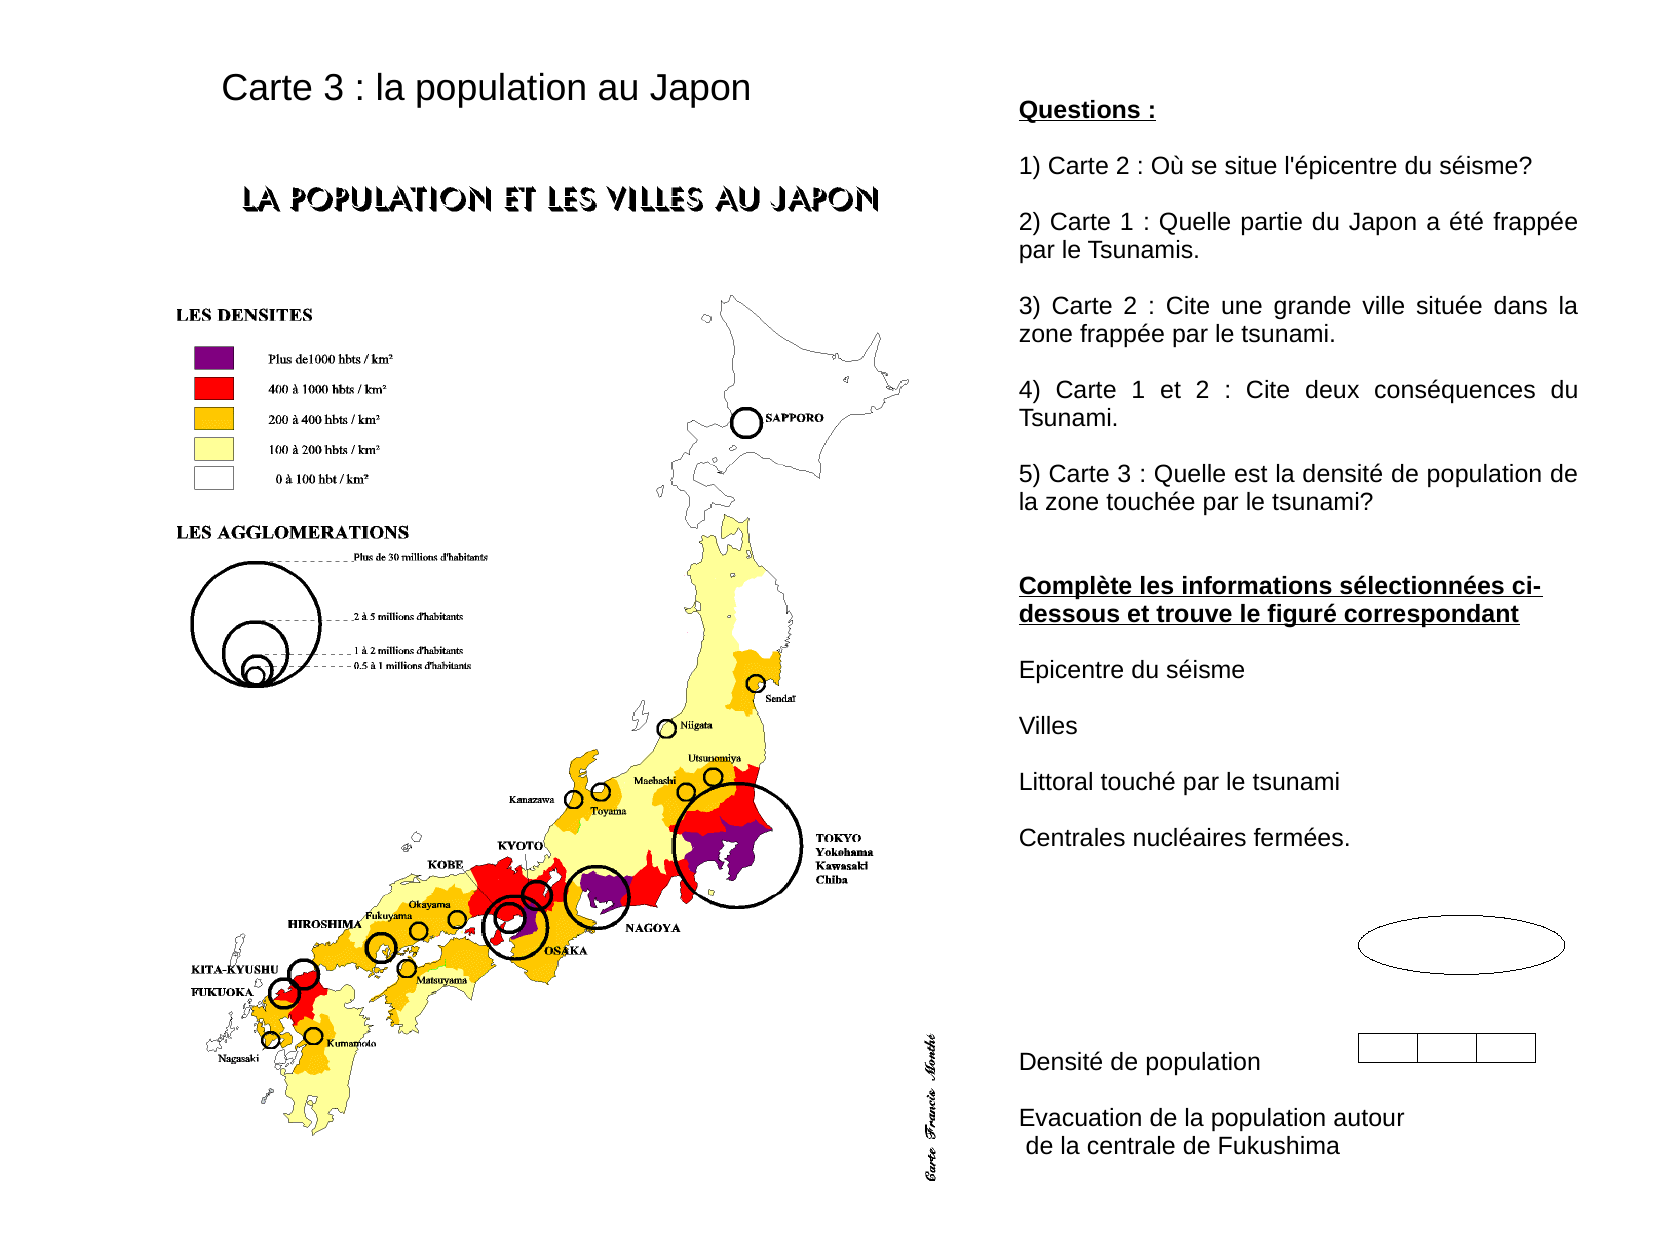

Carte 3 : la population au Japon
Questions :
1) Carte 2 : Où se situe l'épicentre du séisme?
2) Carte 1 : Quelle partie du Japon a été frappée par le Tsunamis.
3) Carte 2 : Cite une grande ville située dans la zone frappée par le tsunami.
4) Carte 1 et 2 : Cite deux conséquences du Tsunami.
5) Carte 3 : Quelle est la densité de population de la zone touchée par le tsunami?
Complète les informations sélectionnées ci-dessous et trouve le figuré correspondant
Epicentre du séisme
Villes
Littoral touché par le tsunami
Centrales nucléaires fermées.
Densité de population
Evacuation de la population autour
 de la centrale de Fukushima